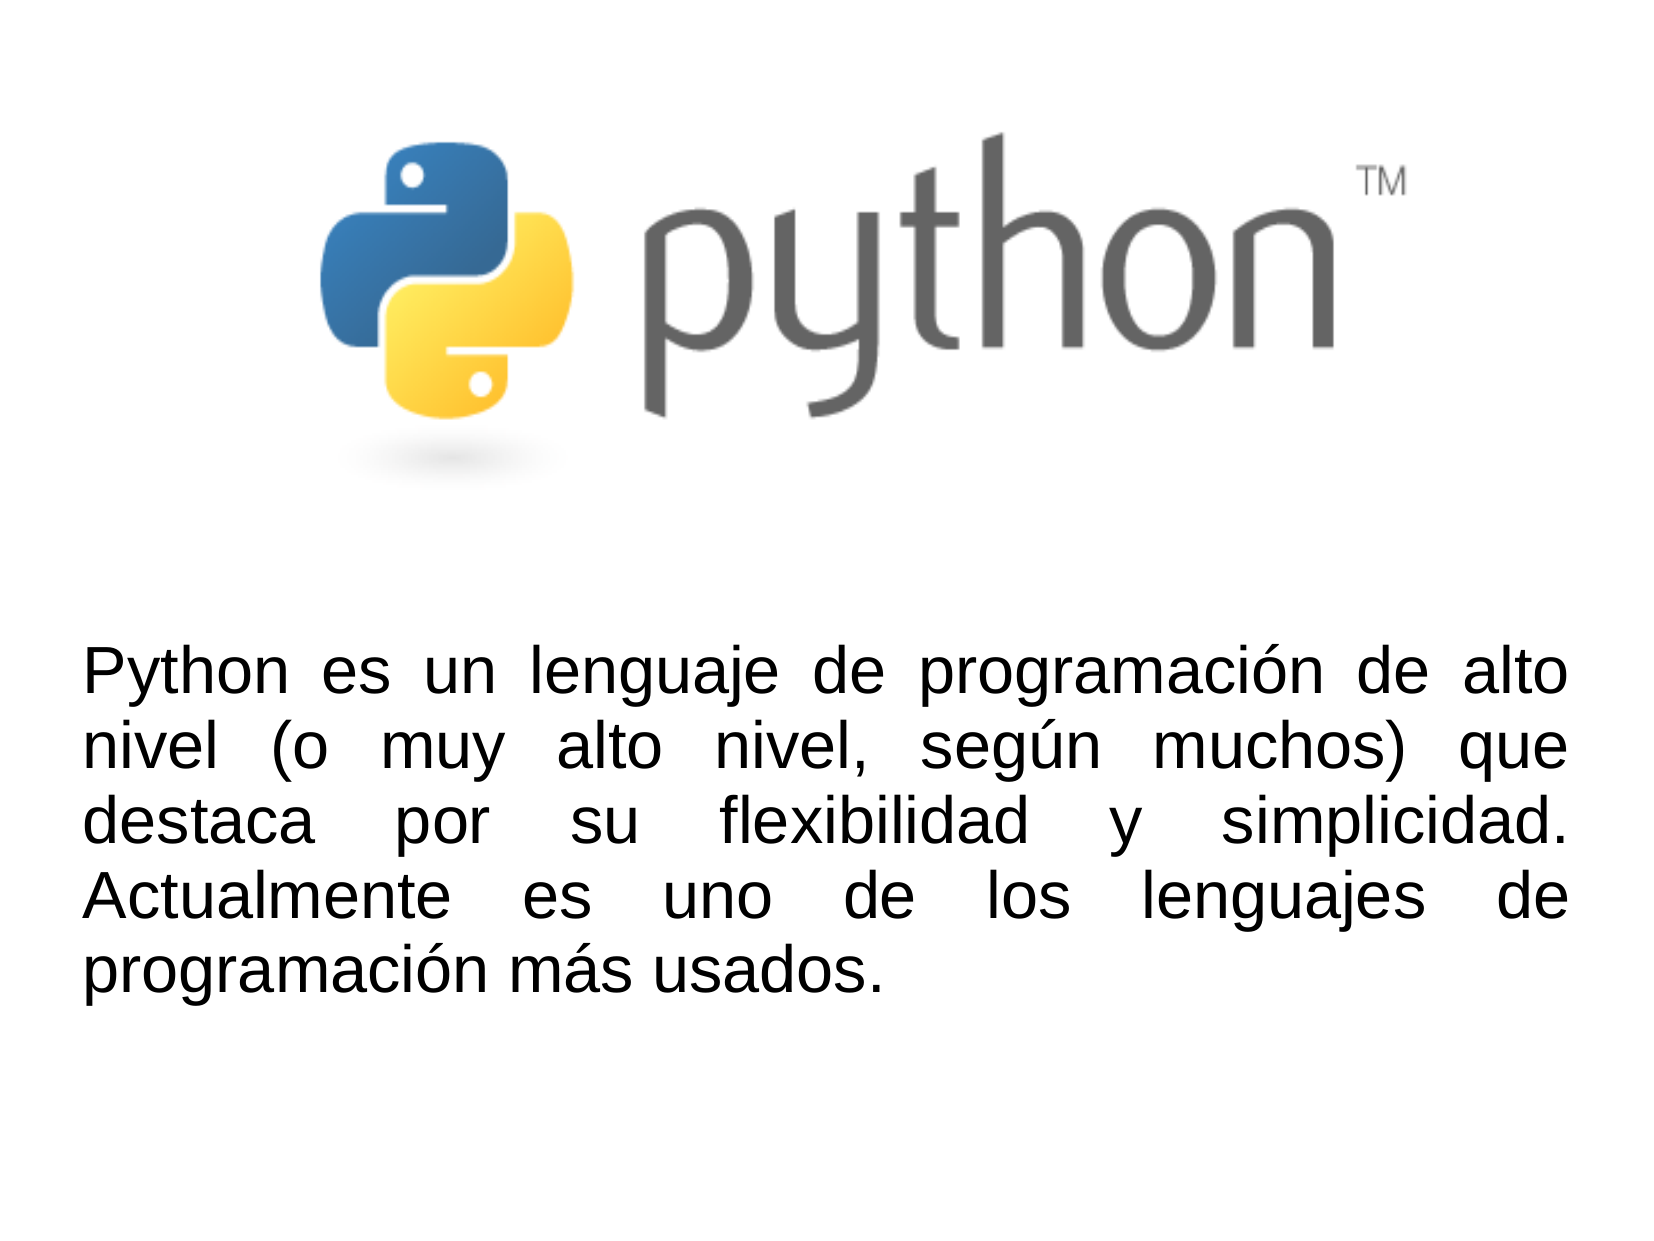

#
Python es un lenguaje de programación de alto nivel (o muy alto nivel, según muchos) que destaca por su flexibilidad y simplicidad. Actualmente es uno de los lenguajes de programación más usados.